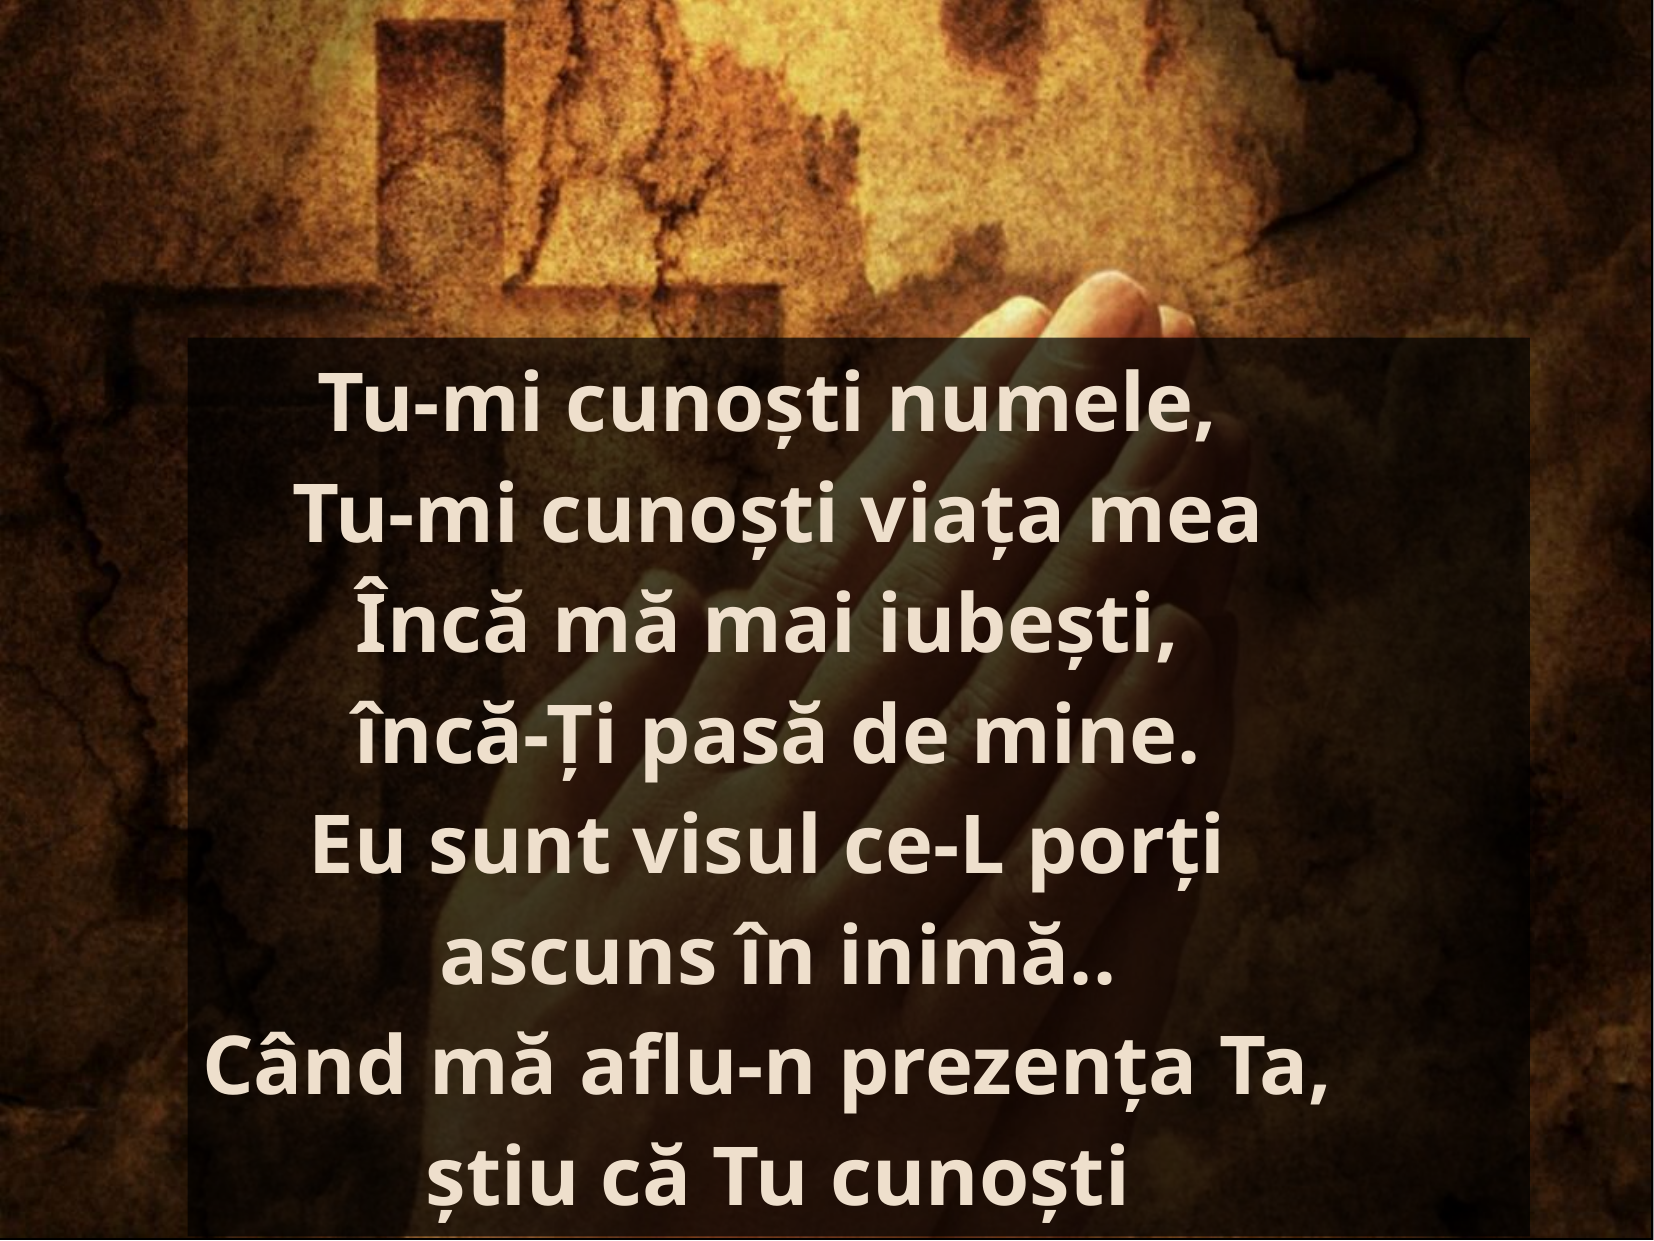

Tu-mi cunoşti numele,
Tu-mi cunoşti viaţa mea
Încă mă mai iubeşti,
încă-Ţi pasă de mine.
Eu sunt visul ce-L porţi
ascuns în inimă..
Când mă aflu-n prezenţa Ta,
ştiu că Tu cunoşti